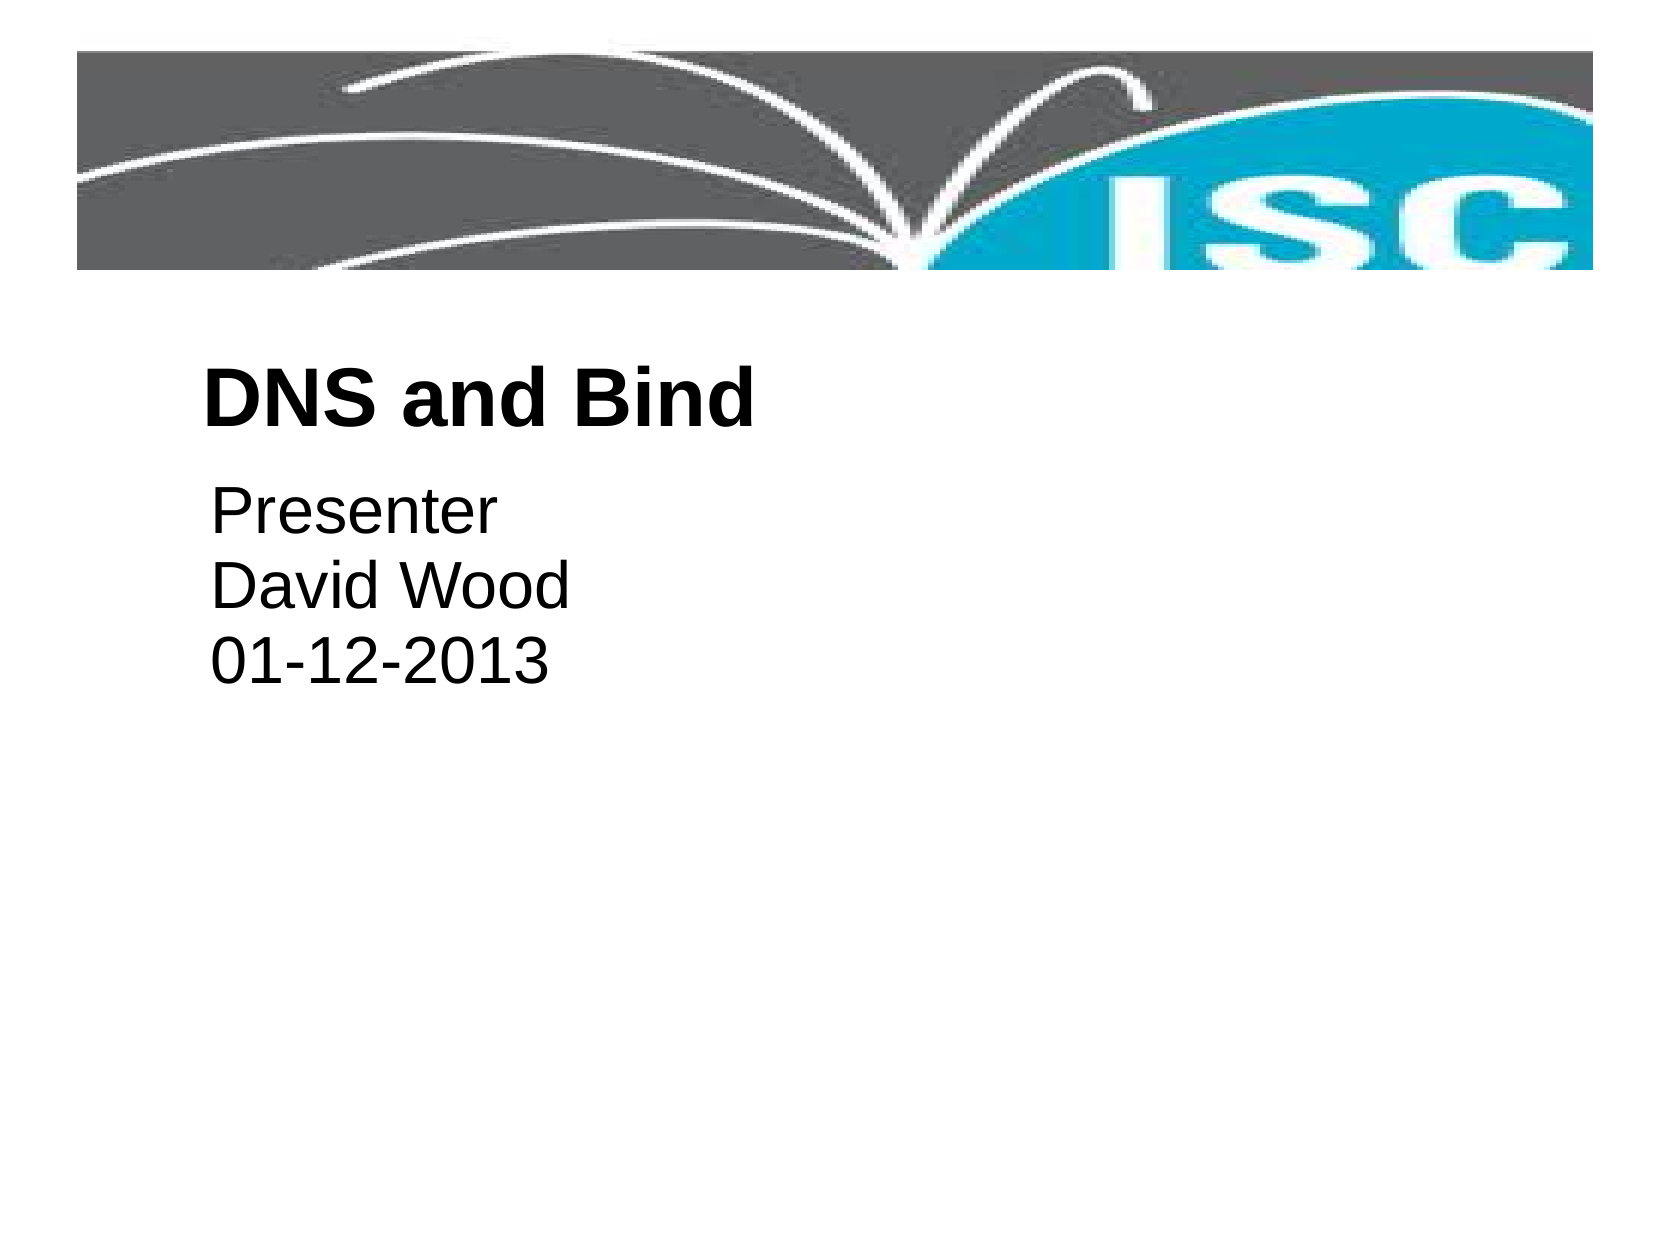

DNS and Bind
Presenter
David Wood
01-12-2013